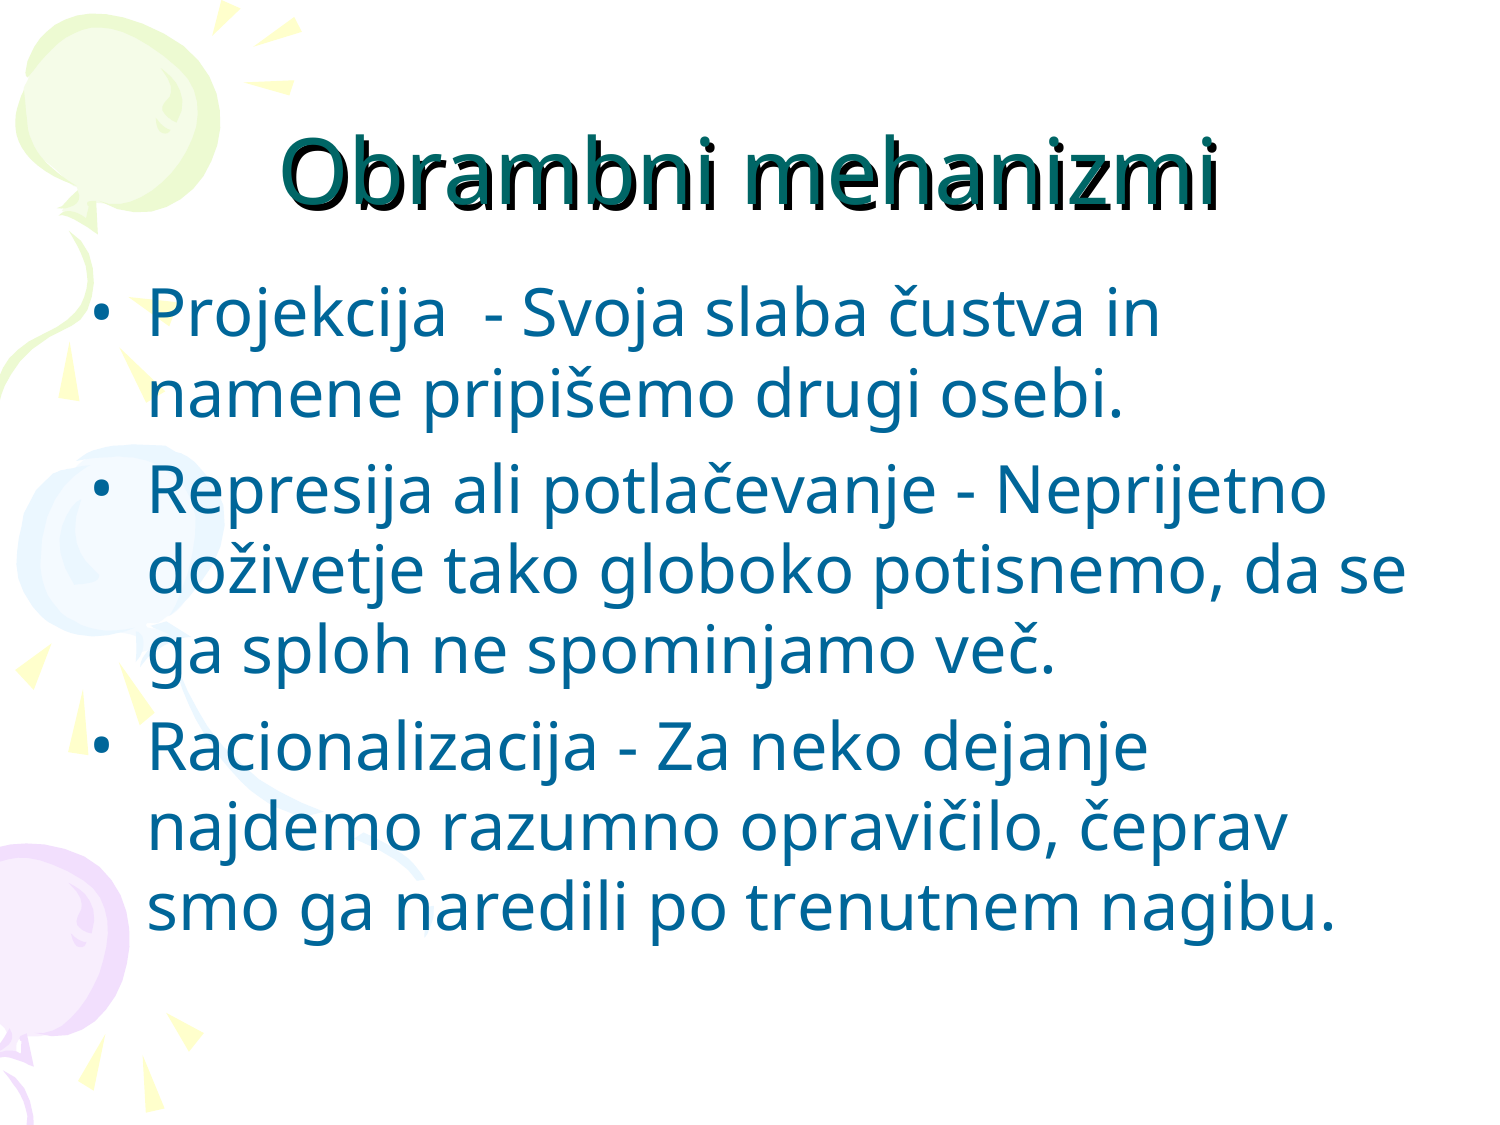

# Obrambni mehanizmi
Projekcija - Svoja slaba čustva in namene pripišemo drugi osebi.
Represija ali potlačevanje - Neprijetno doživetje tako globoko potisnemo, da se ga sploh ne spominjamo več.
Racionalizacija - Za neko dejanje najdemo razumno opravičilo, čeprav smo ga naredili po trenutnem nagibu.